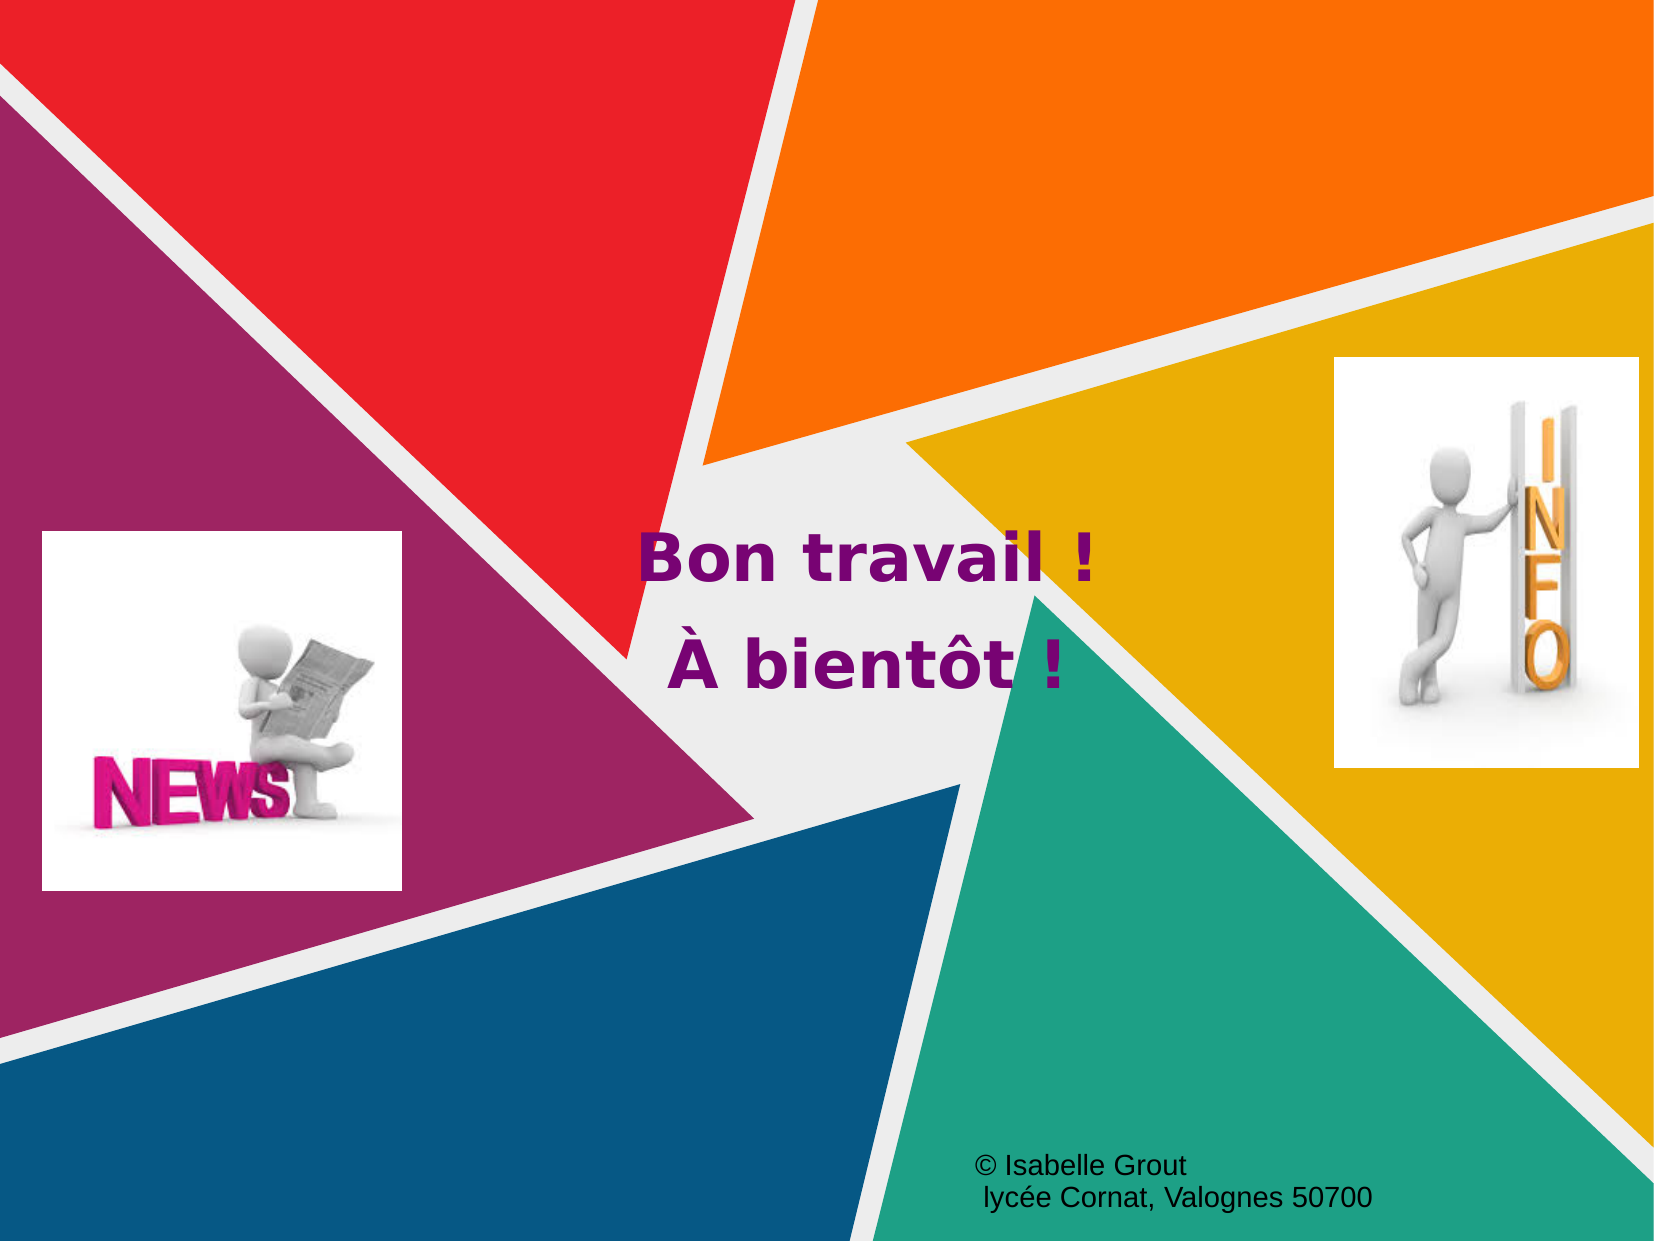

# Bon travail !
À bientôt !
© Isabelle Grout
 lycée Cornat, Valognes 50700